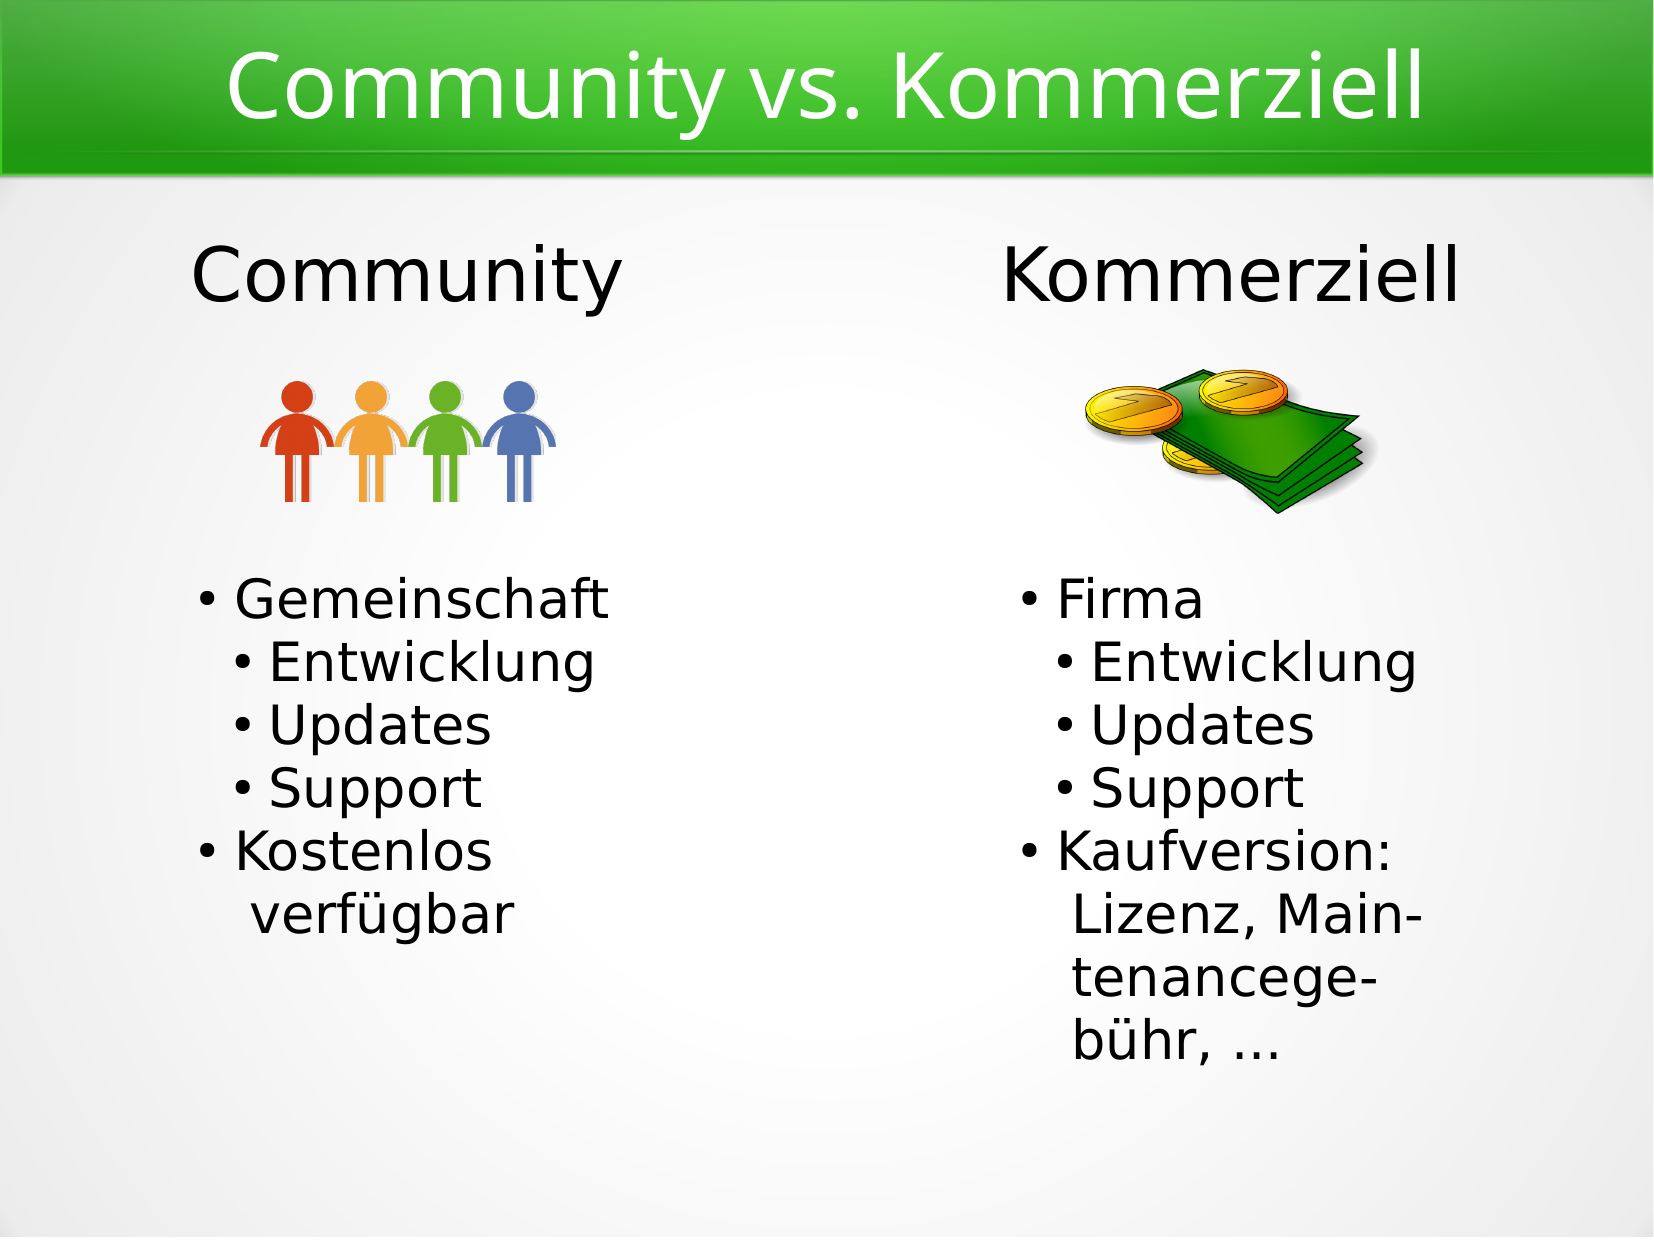

# Community vs. Kommerziell
Community
Kommerziell
 Gemeinschaft
Entwicklung
Updates
Support
 Kostenlos
 verfügbar
 Firma
Entwicklung
Updates
Support
 Kaufversion:
 Lizenz, Main-
 tenancege-
 bühr, ...